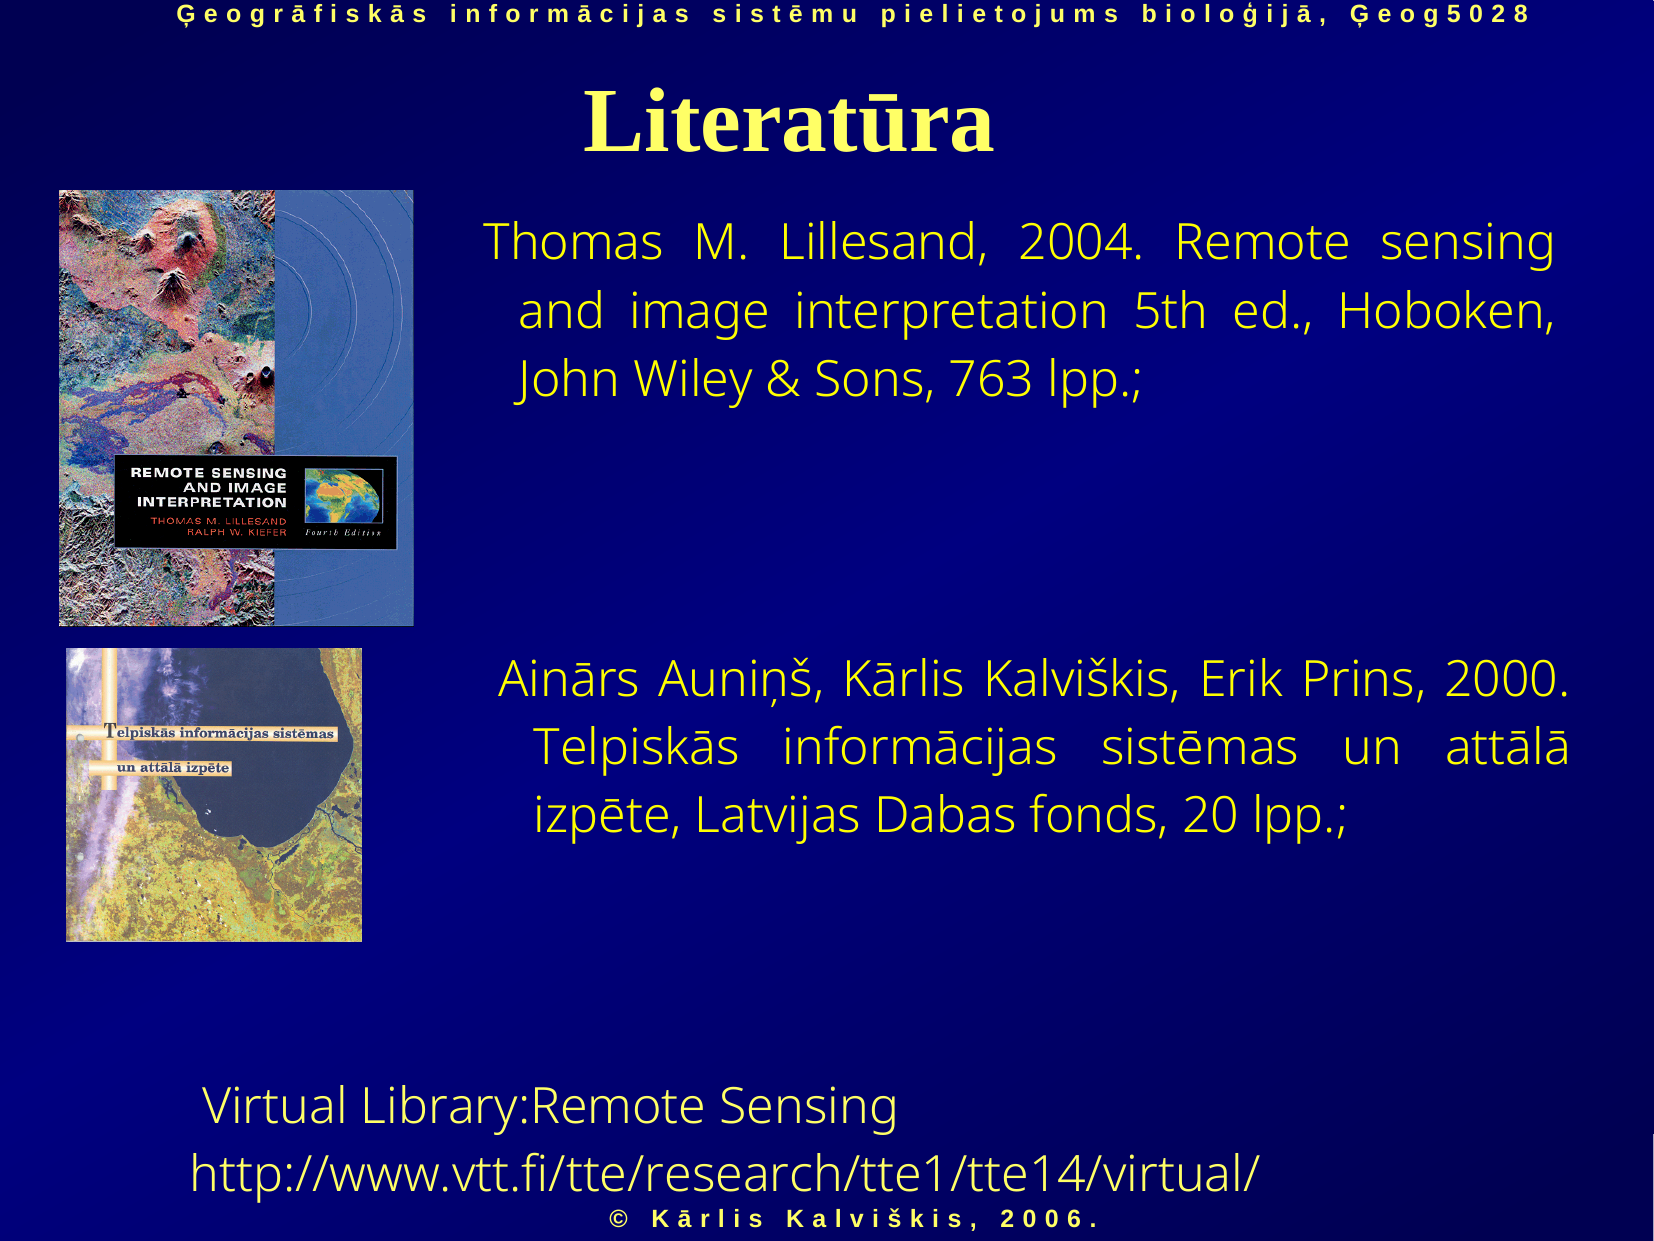

# Literatūra
Thomas M. Lillesand, 2004. Remote sensing and image interpretation 5th ed., Hoboken, John Wiley & Sons, 763 lpp.;
Ainārs Auniņš, Kārlis Kalviškis, Erik Prins, 2000. Telpiskās informācijas sistēmas un attālā izpēte, Latvijas Dabas fonds, 20 lpp.;
 Virtual Library:Remote Sensing
http://www.vtt.fi/tte/research/tte1/tte14/virtual/